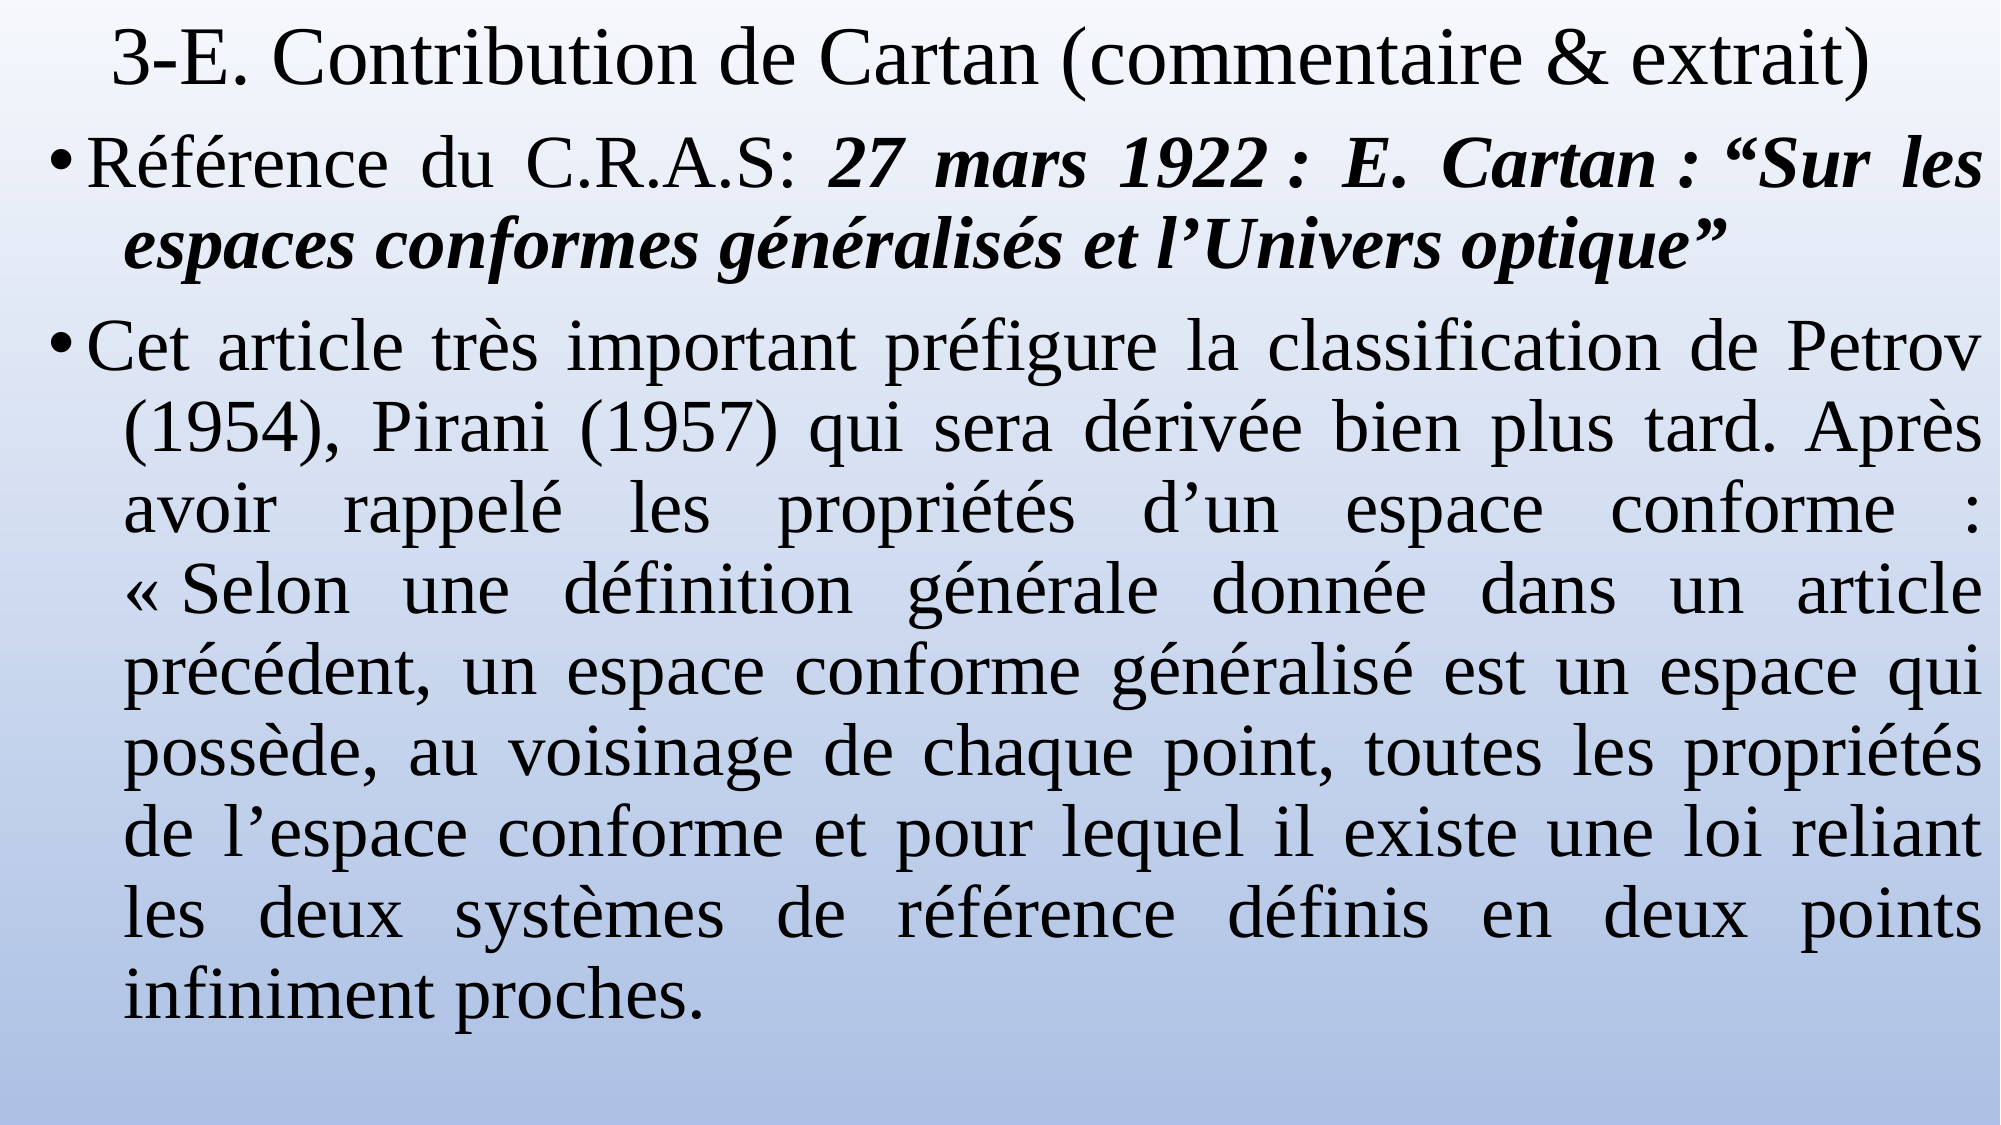

# 3-E. Contribution de Cartan (commentaire & extrait)
Référence du C.R.A.S: 27 mars 1922 : E. Cartan : “Sur les espaces conformes généralisés et l’Univers optique”
Cet article très important préfigure la classification de Petrov (1954), Pirani (1957) qui sera dérivée bien plus tard. Après avoir rappelé les propriétés d’un espace conforme :
« Selon une définition générale donnée dans un article précédent, un espace conforme généralisé est un espace qui possède, au voisinage de chaque point, toutes les propriétés de l’espace conforme et pour lequel il existe une loi reliant les deux systèmes de référence définis en deux points infiniment proches.